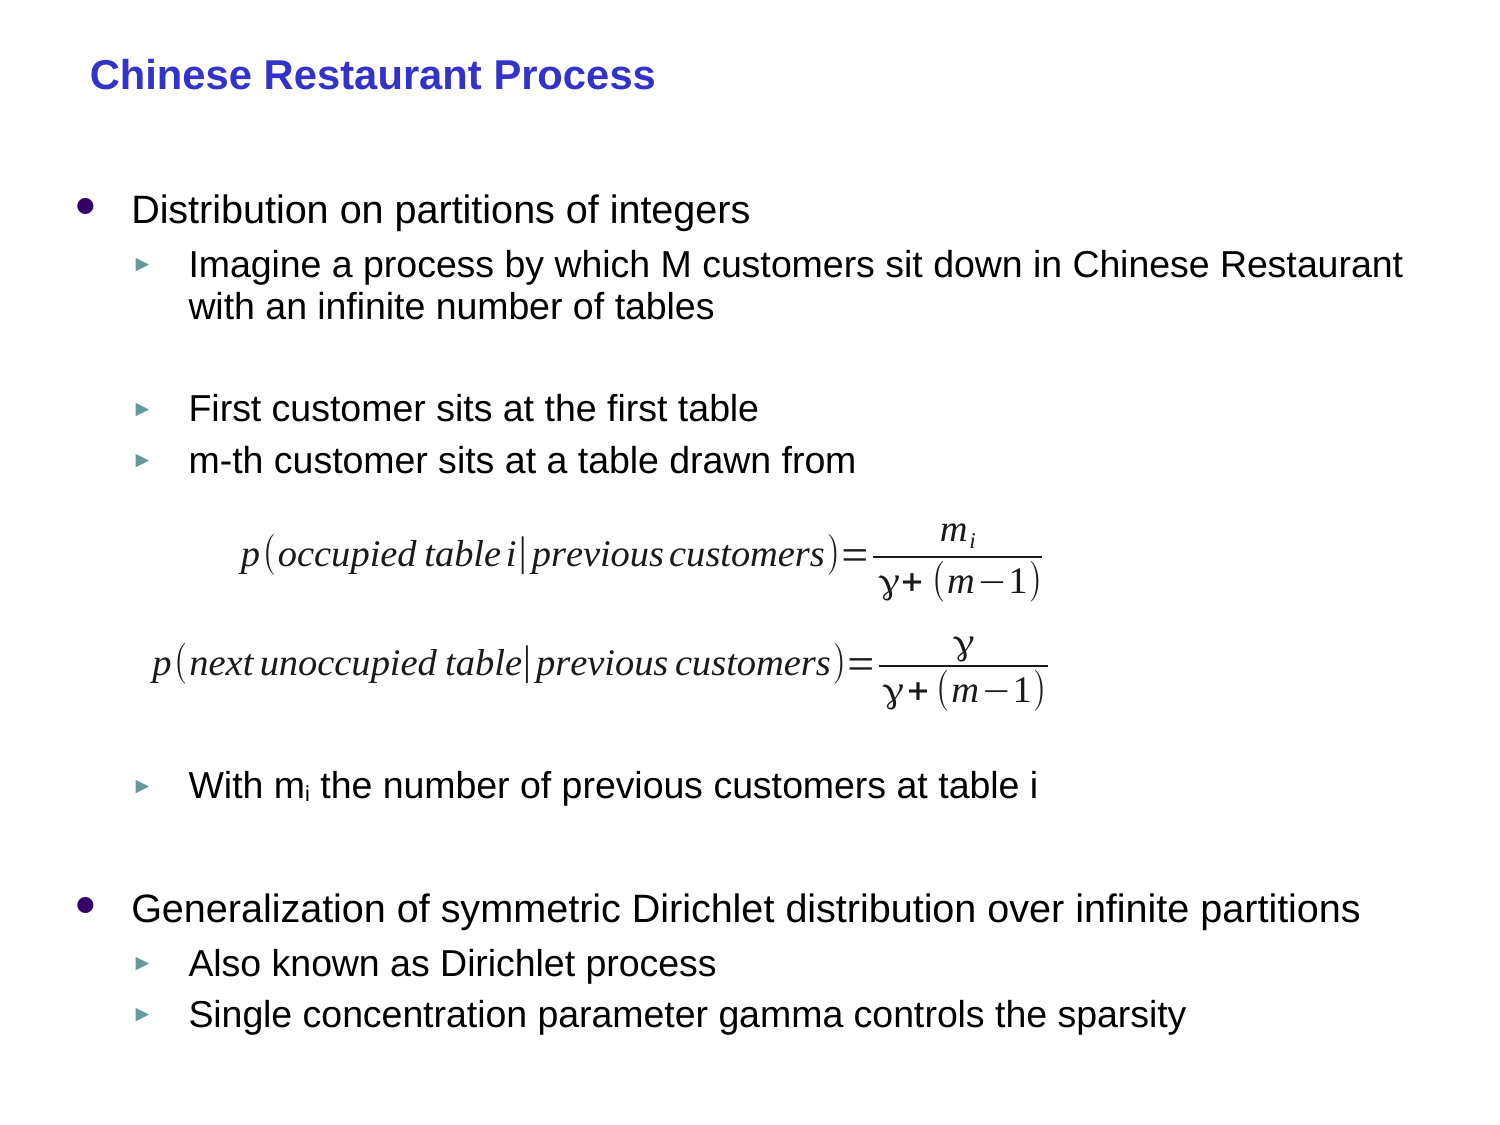

# Chinese Restaurant Process
Distribution on partitions of integers
Imagine a process by which M customers sit down in Chinese Restaurant with an infinite number of tables
First customer sits at the first table
m-th customer sits at a table drawn from
With mi the number of previous customers at table i
Generalization of symmetric Dirichlet distribution over infinite partitions
Also known as Dirichlet process
Single concentration parameter gamma controls the sparsity